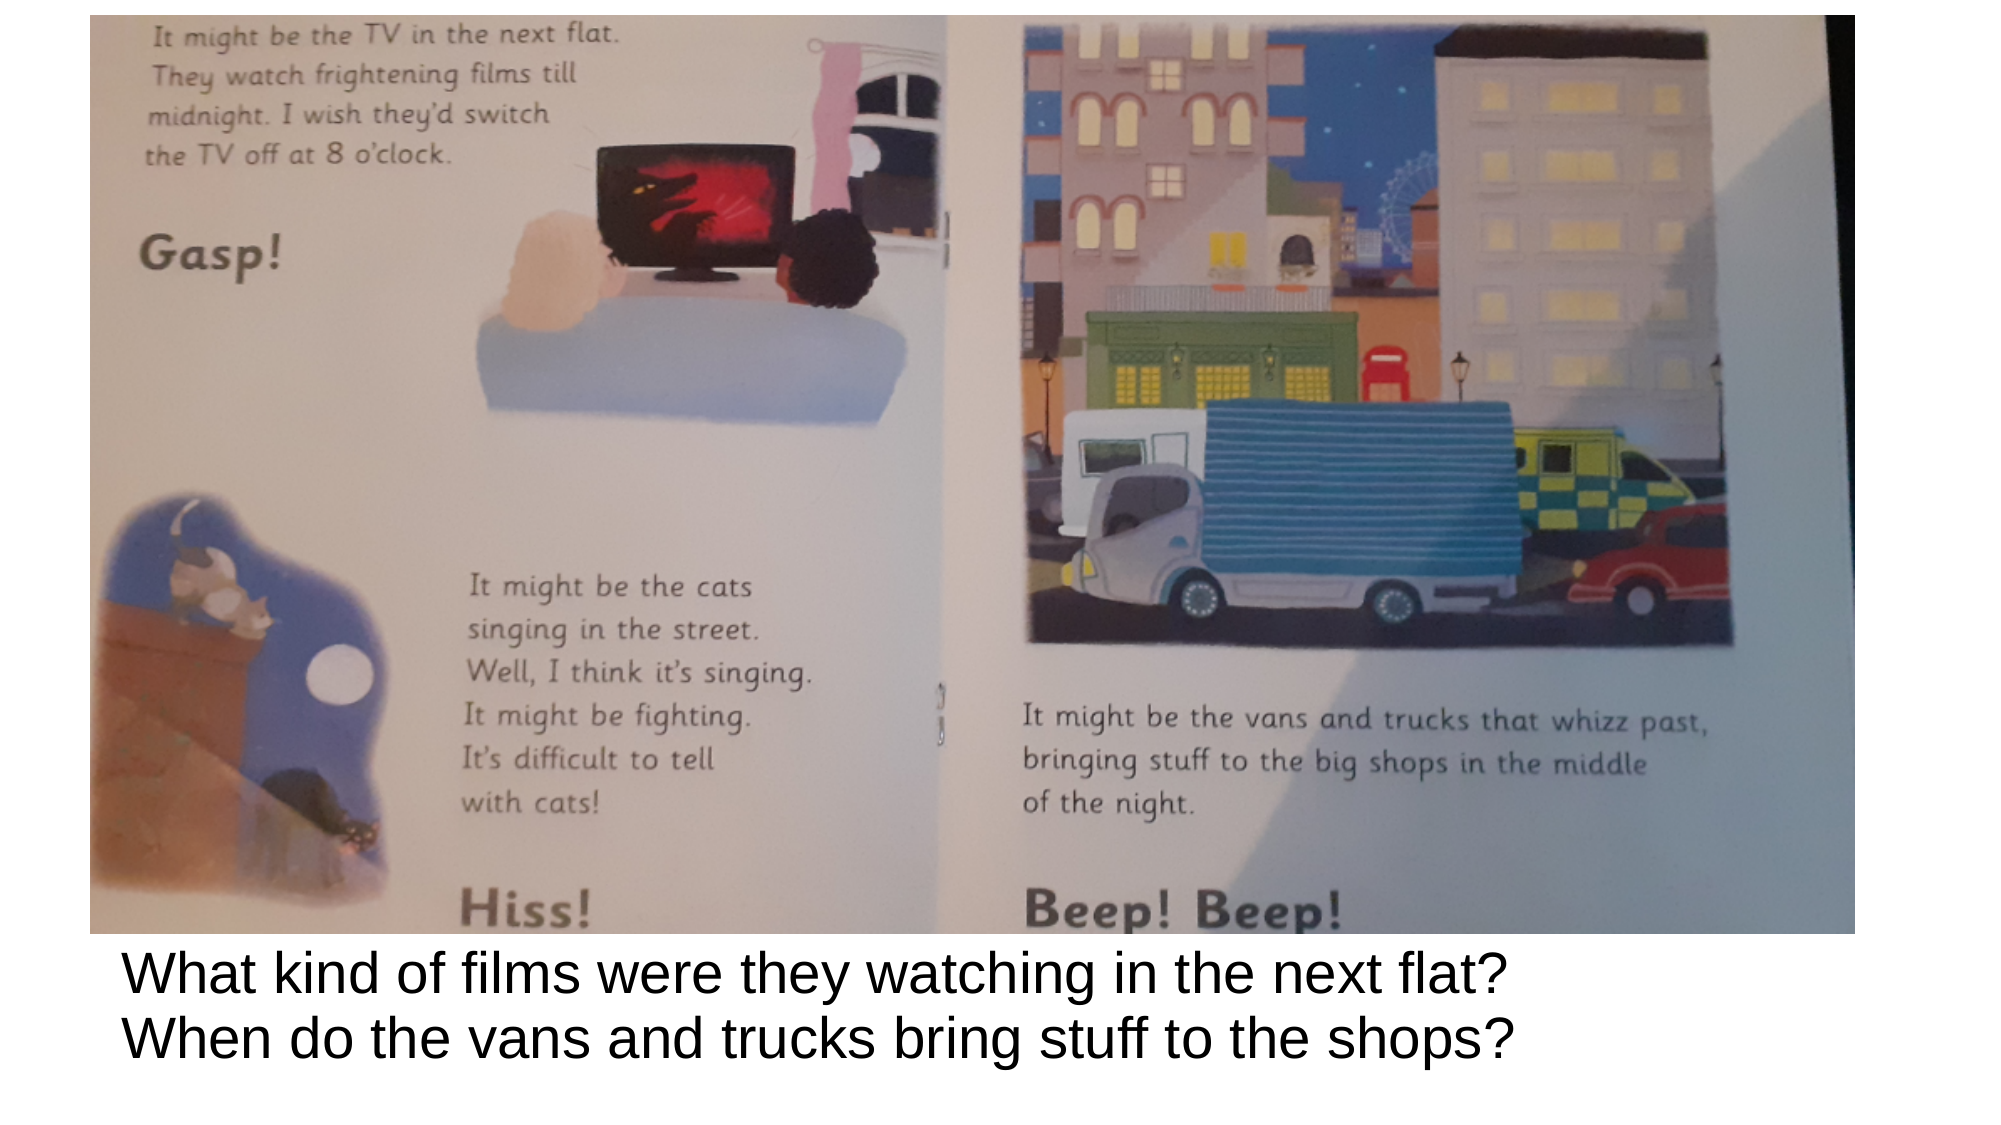

What kind of films were they watching in the next flat?
When do the vans and trucks bring stuff to the shops?